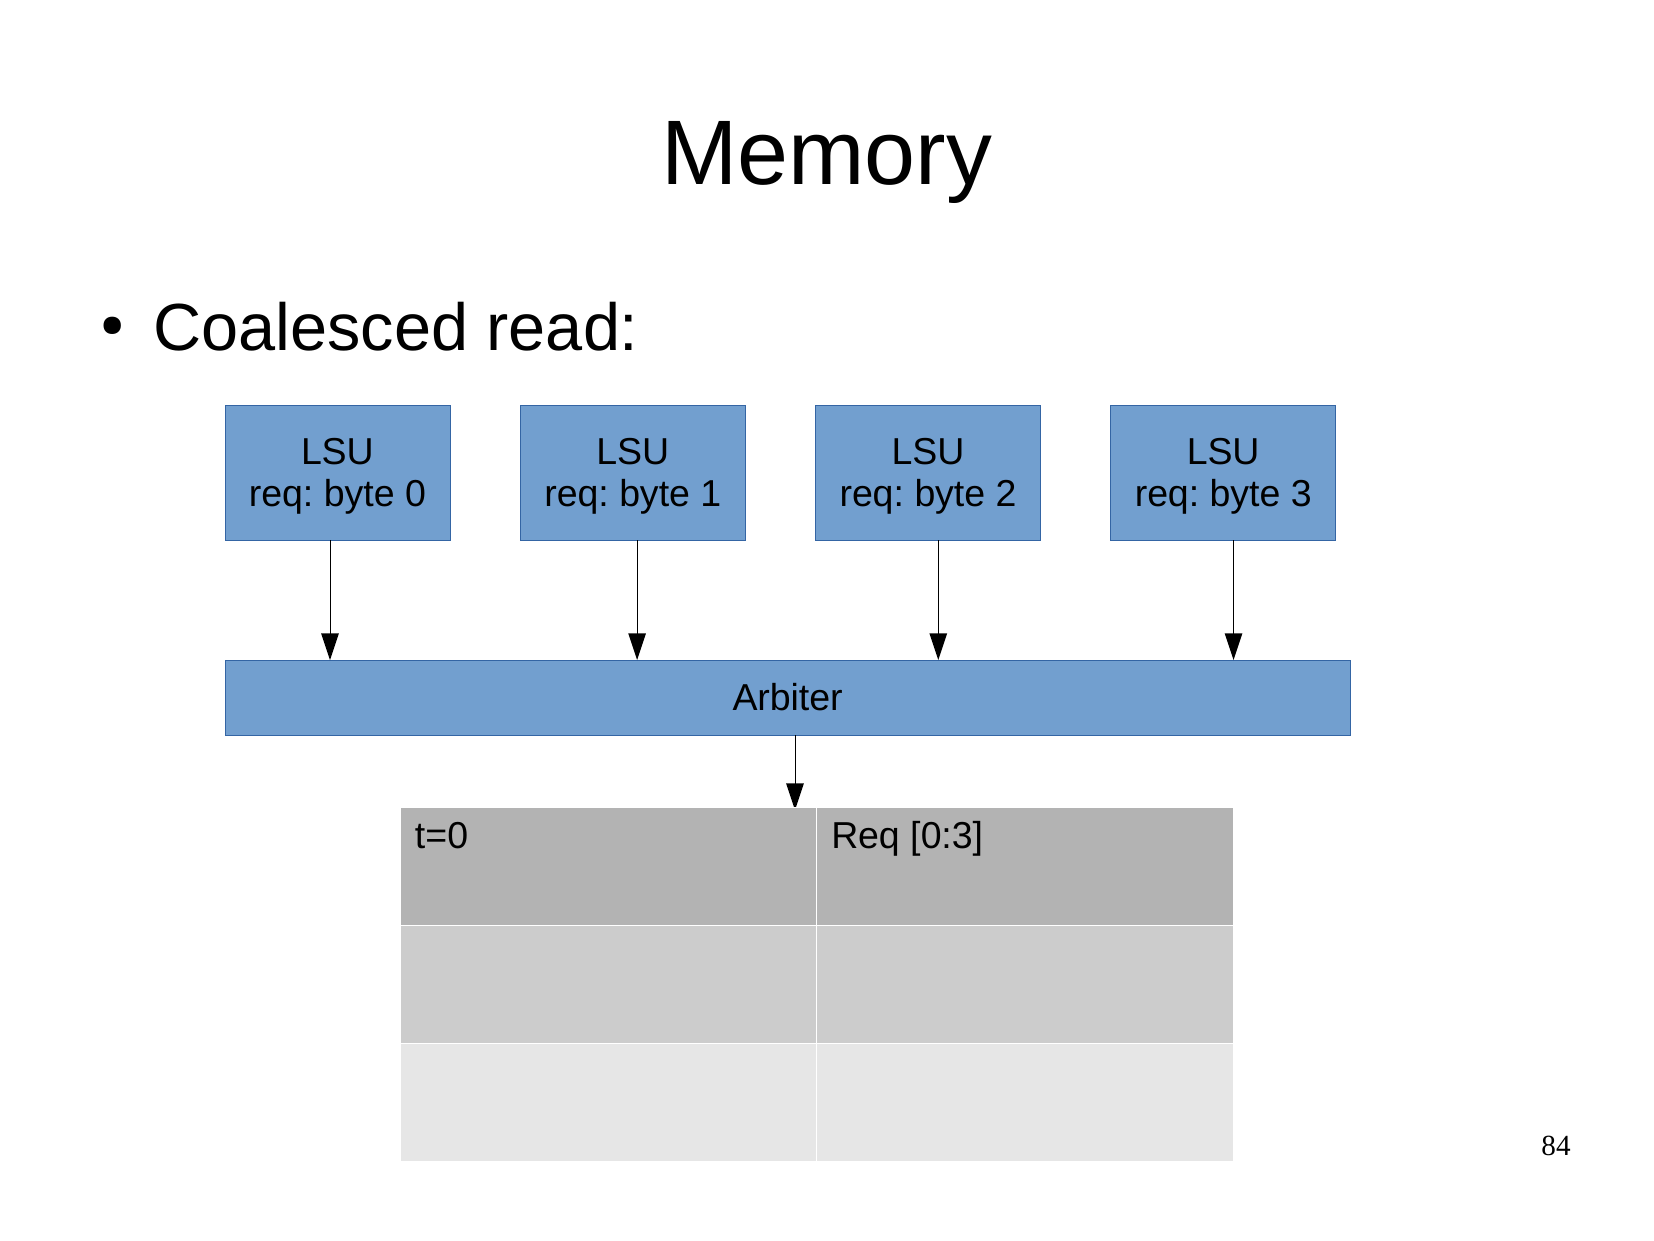

# Memory
Coalesced read:
LSU
req: byte 0
LSU
req: byte 1
LSU
req: byte 2
LSU
req: byte 3
Arbiter
| t=0 | Req [0:3] |
| --- | --- |
| | |
| | |
84